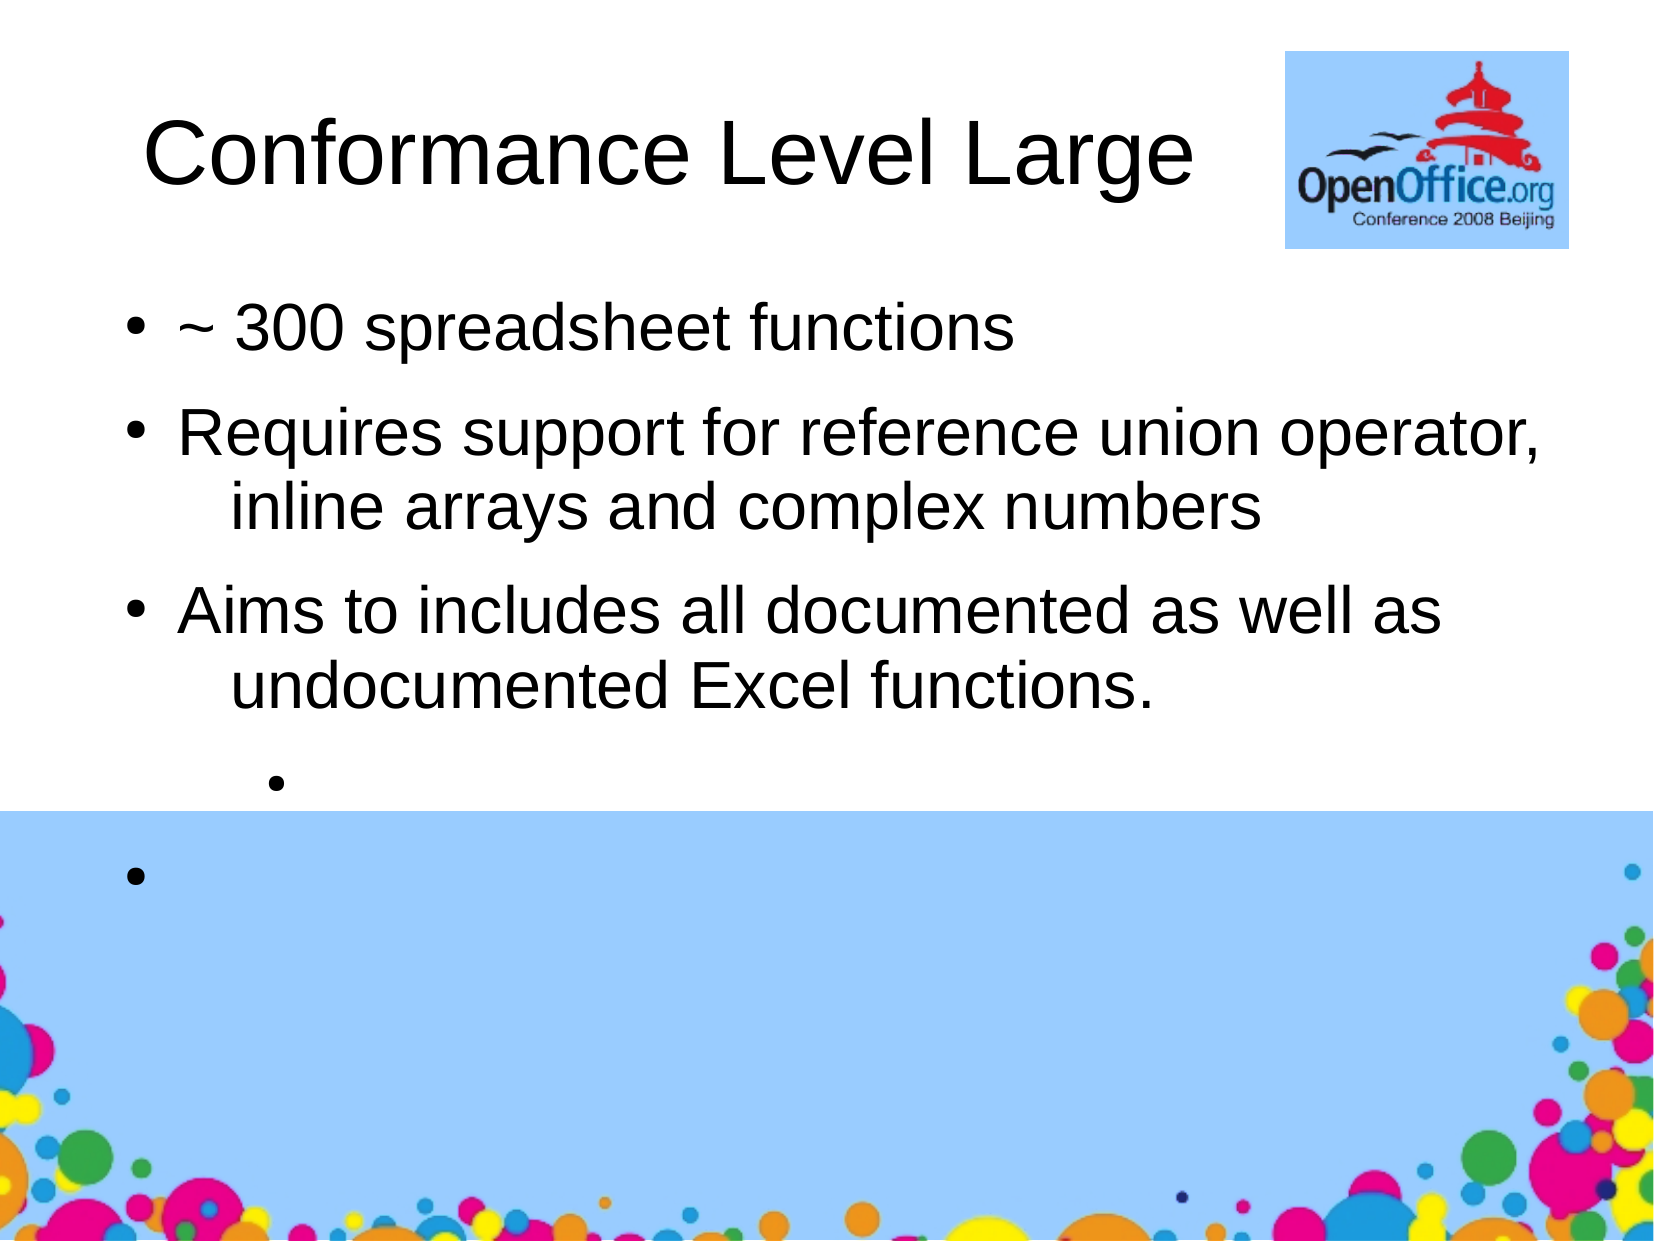

# Conformance Level Large
~ 300 spreadsheet functions
Requires support for reference union operator, inline arrays and complex numbers
Aims to includes all documented as well as undocumented Excel functions.